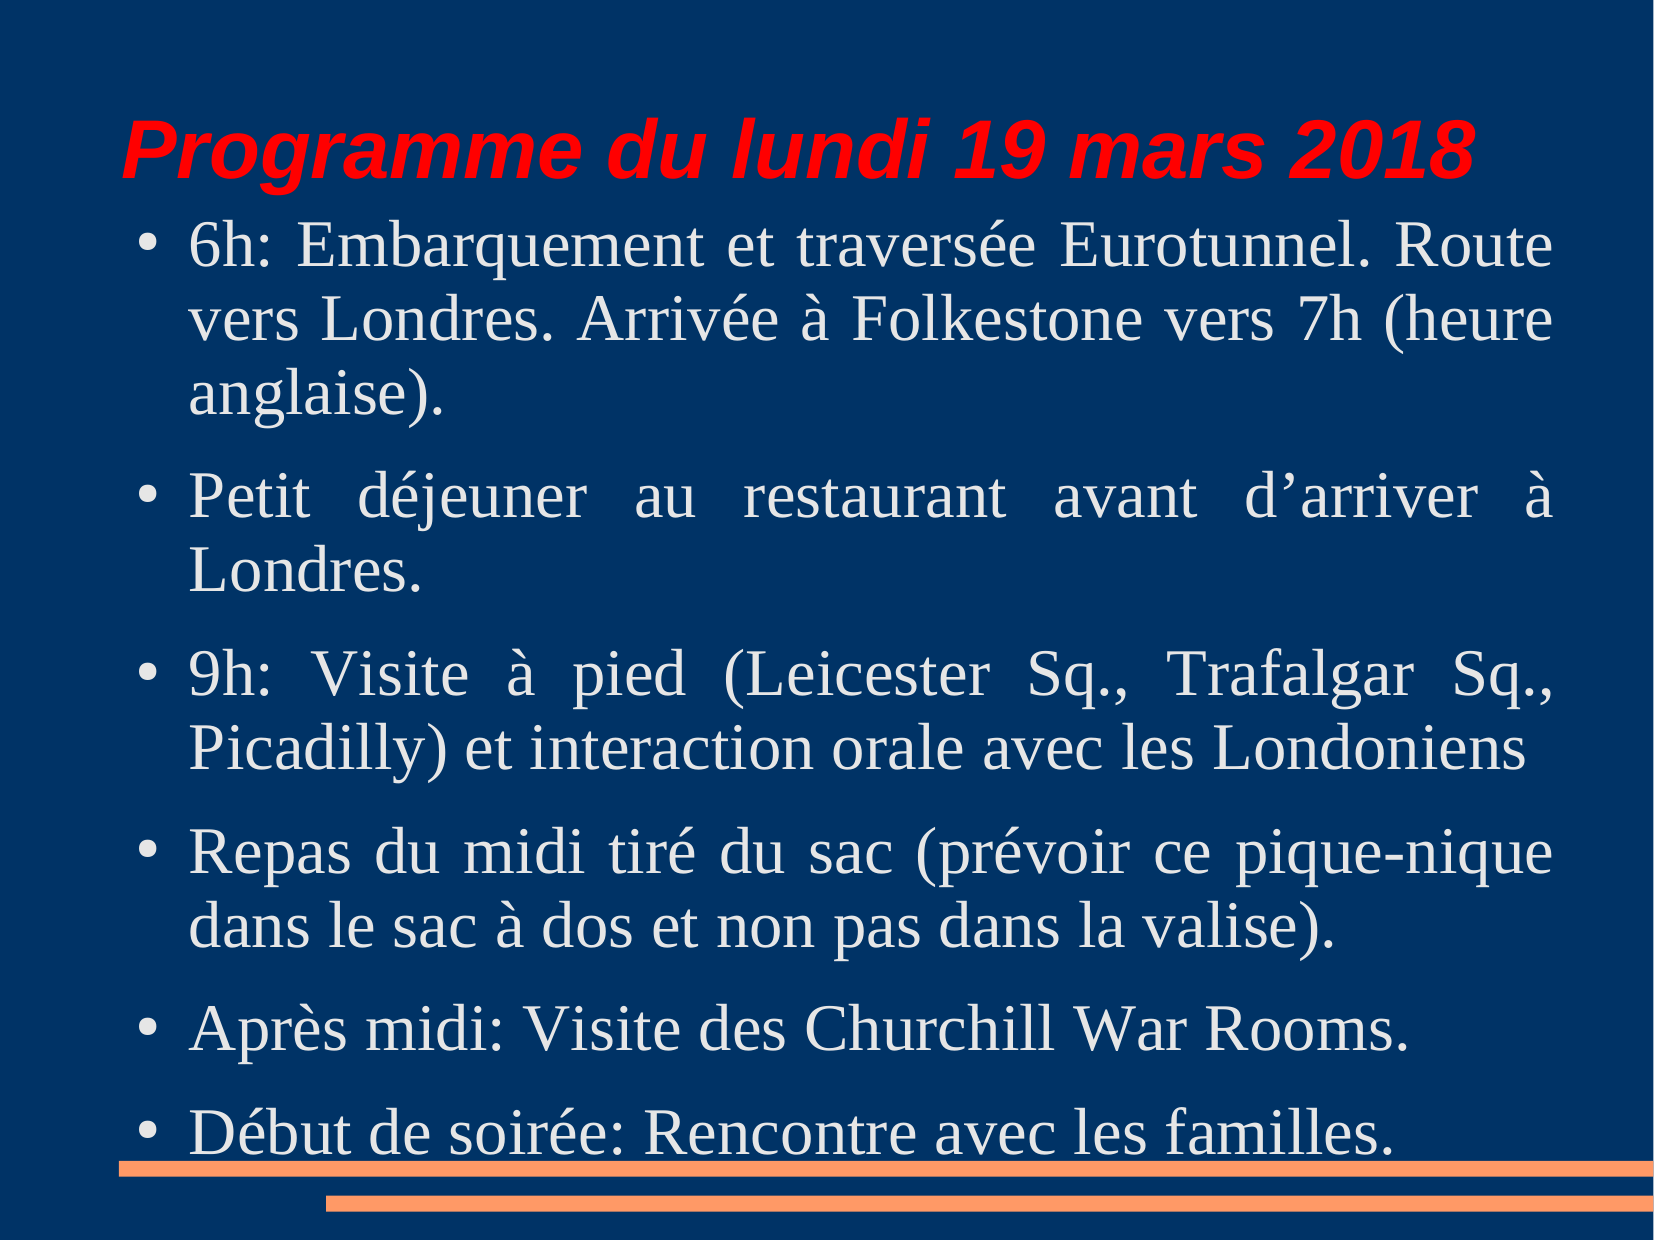

# Programme du lundi 19 mars 2018
6h: Embarquement et traversée Eurotunnel. Route vers Londres. Arrivée à Folkestone vers 7h (heure anglaise).
Petit déjeuner au restaurant avant d’arriver à Londres.
9h: Visite à pied (Leicester Sq., Trafalgar Sq., Picadilly) et interaction orale avec les Londoniens
Repas du midi tiré du sac (prévoir ce pique-nique dans le sac à dos et non pas dans la valise).
Après midi: Visite des Churchill War Rooms.
Début de soirée: Rencontre avec les familles.